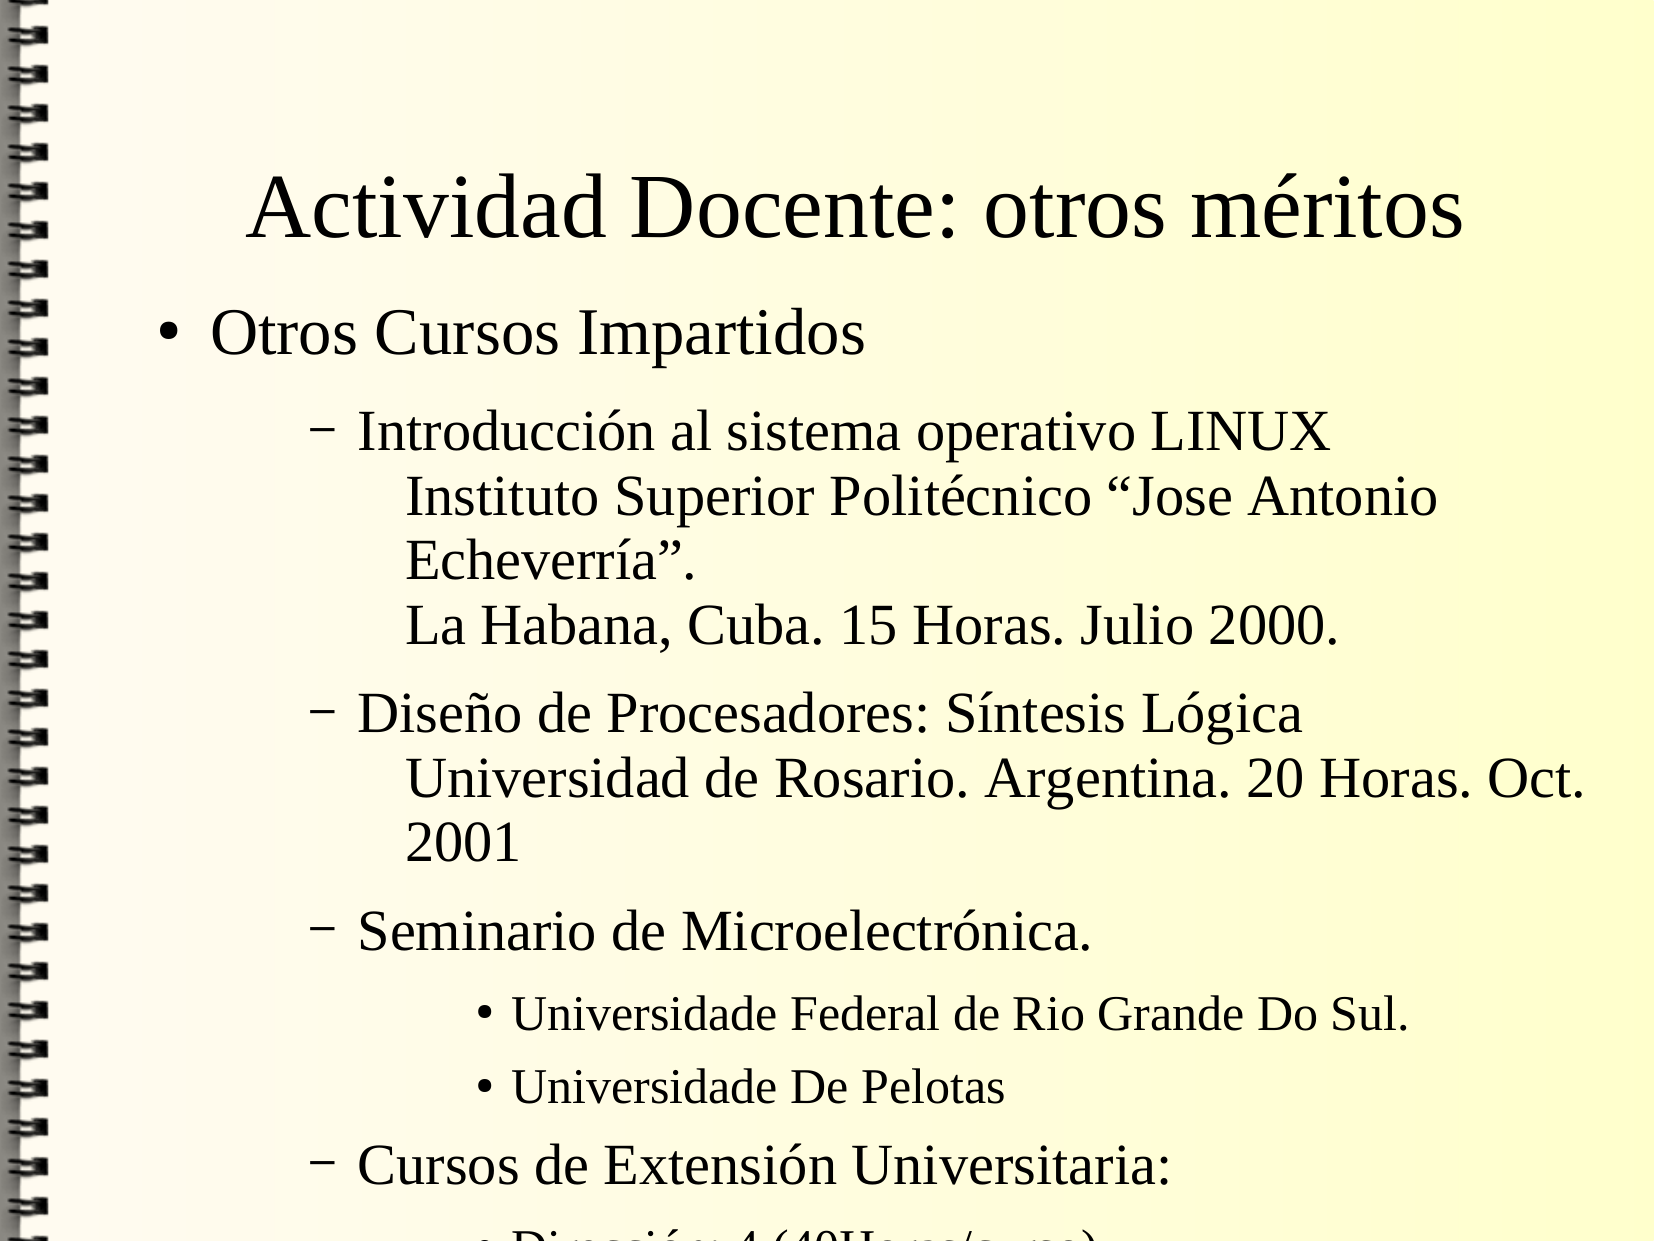

# Actividad Docente: otros méritos
Otros Cursos Impartidos
Introducción al sistema operativo LINUX
Instituto Superior Politécnico “Jose Antonio Echeverría”.
La Habana, Cuba. 15 Horas. Julio 2000.
Diseño de Procesadores: Síntesis Lógica
Universidad de Rosario. Argentina. 20 Horas. Oct. 2001
Seminario de Microelectrónica.
Universidade Federal de Rio Grande Do Sul.
Universidade De Pelotas
Cursos de Extensión Universitaria:
Dirección: 4 (40Horas/curso)
Profesor: 10